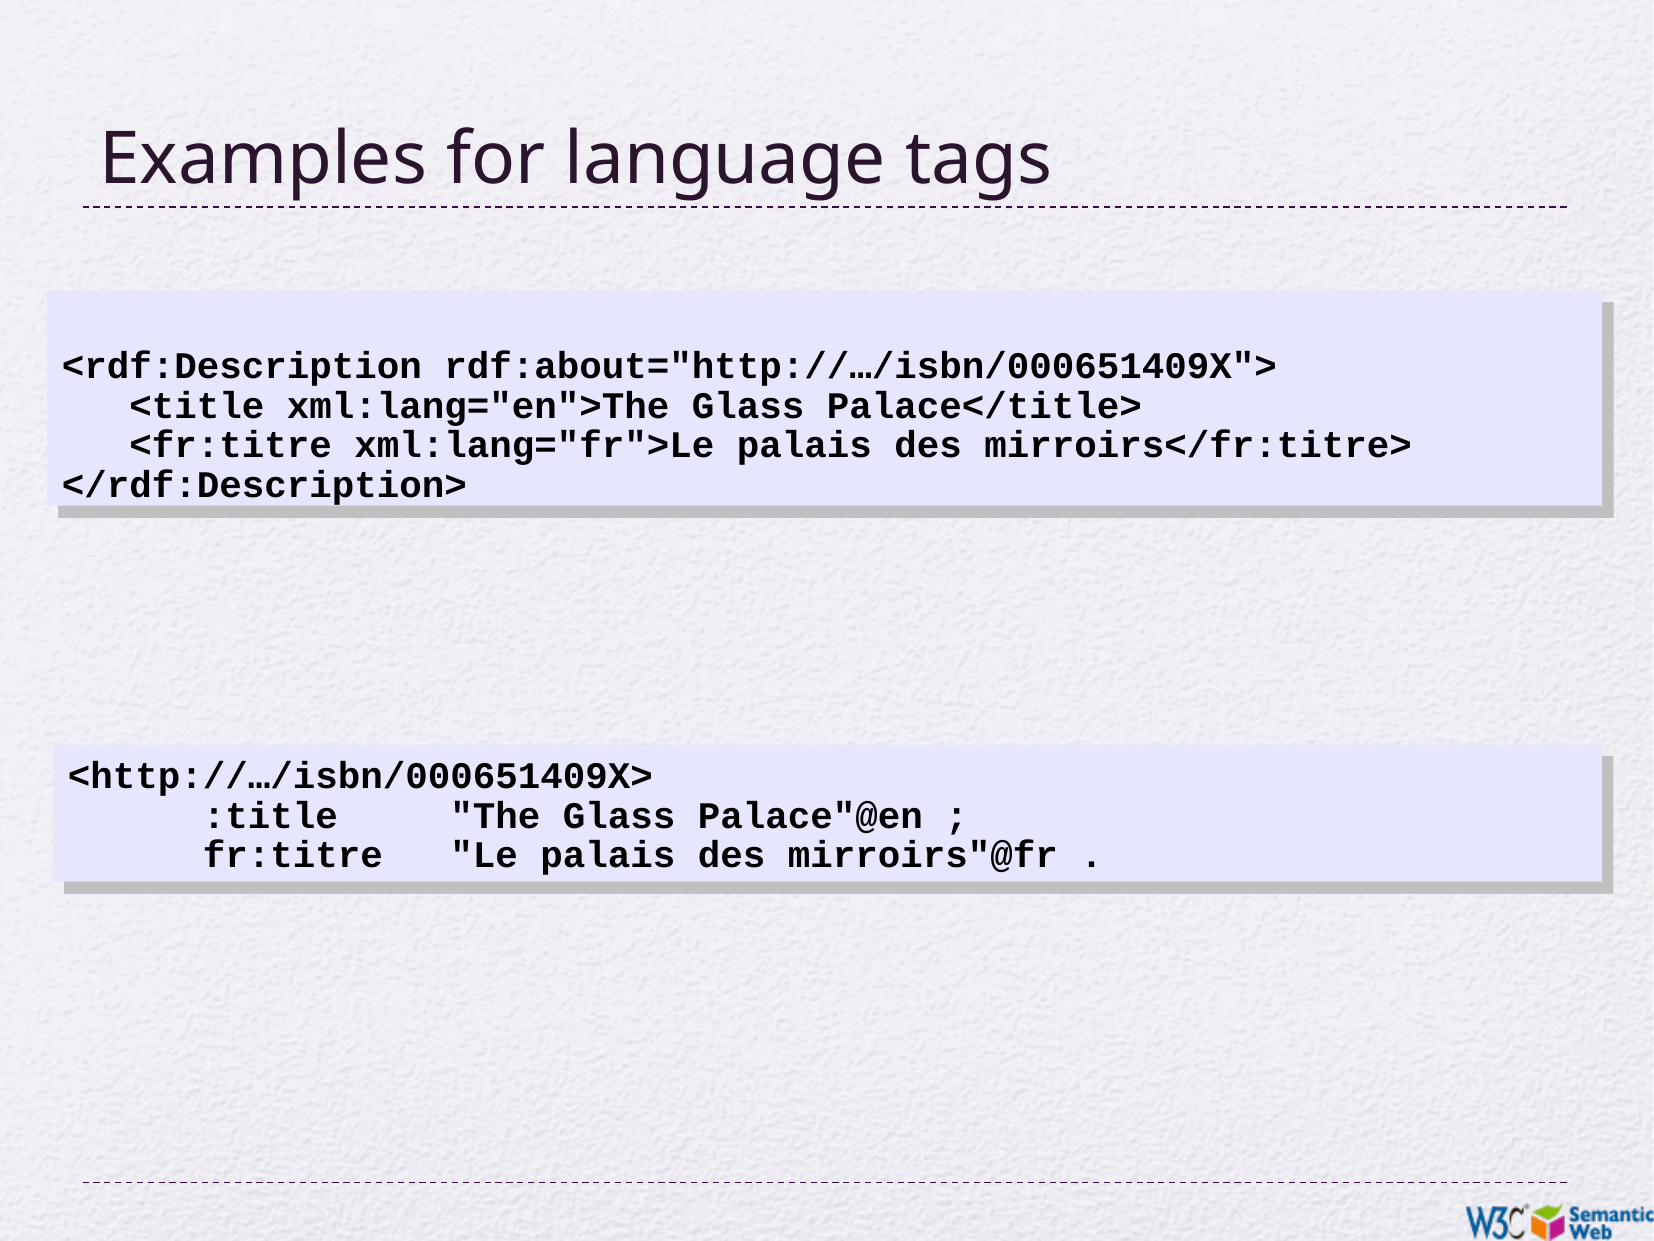

# Examples for language tags
<rdf:Description rdf:about="http://…/isbn/000651409X">
 <title xml:lang="en">The Glass Palace</title>
 <fr:titre xml:lang="fr">Le palais des mirroirs</fr:titre>
</rdf:Description>
<http://…/isbn/000651409X>
 :title "The Glass Palace"@en ;
 fr:titre "Le palais des mirroirs"@fr .